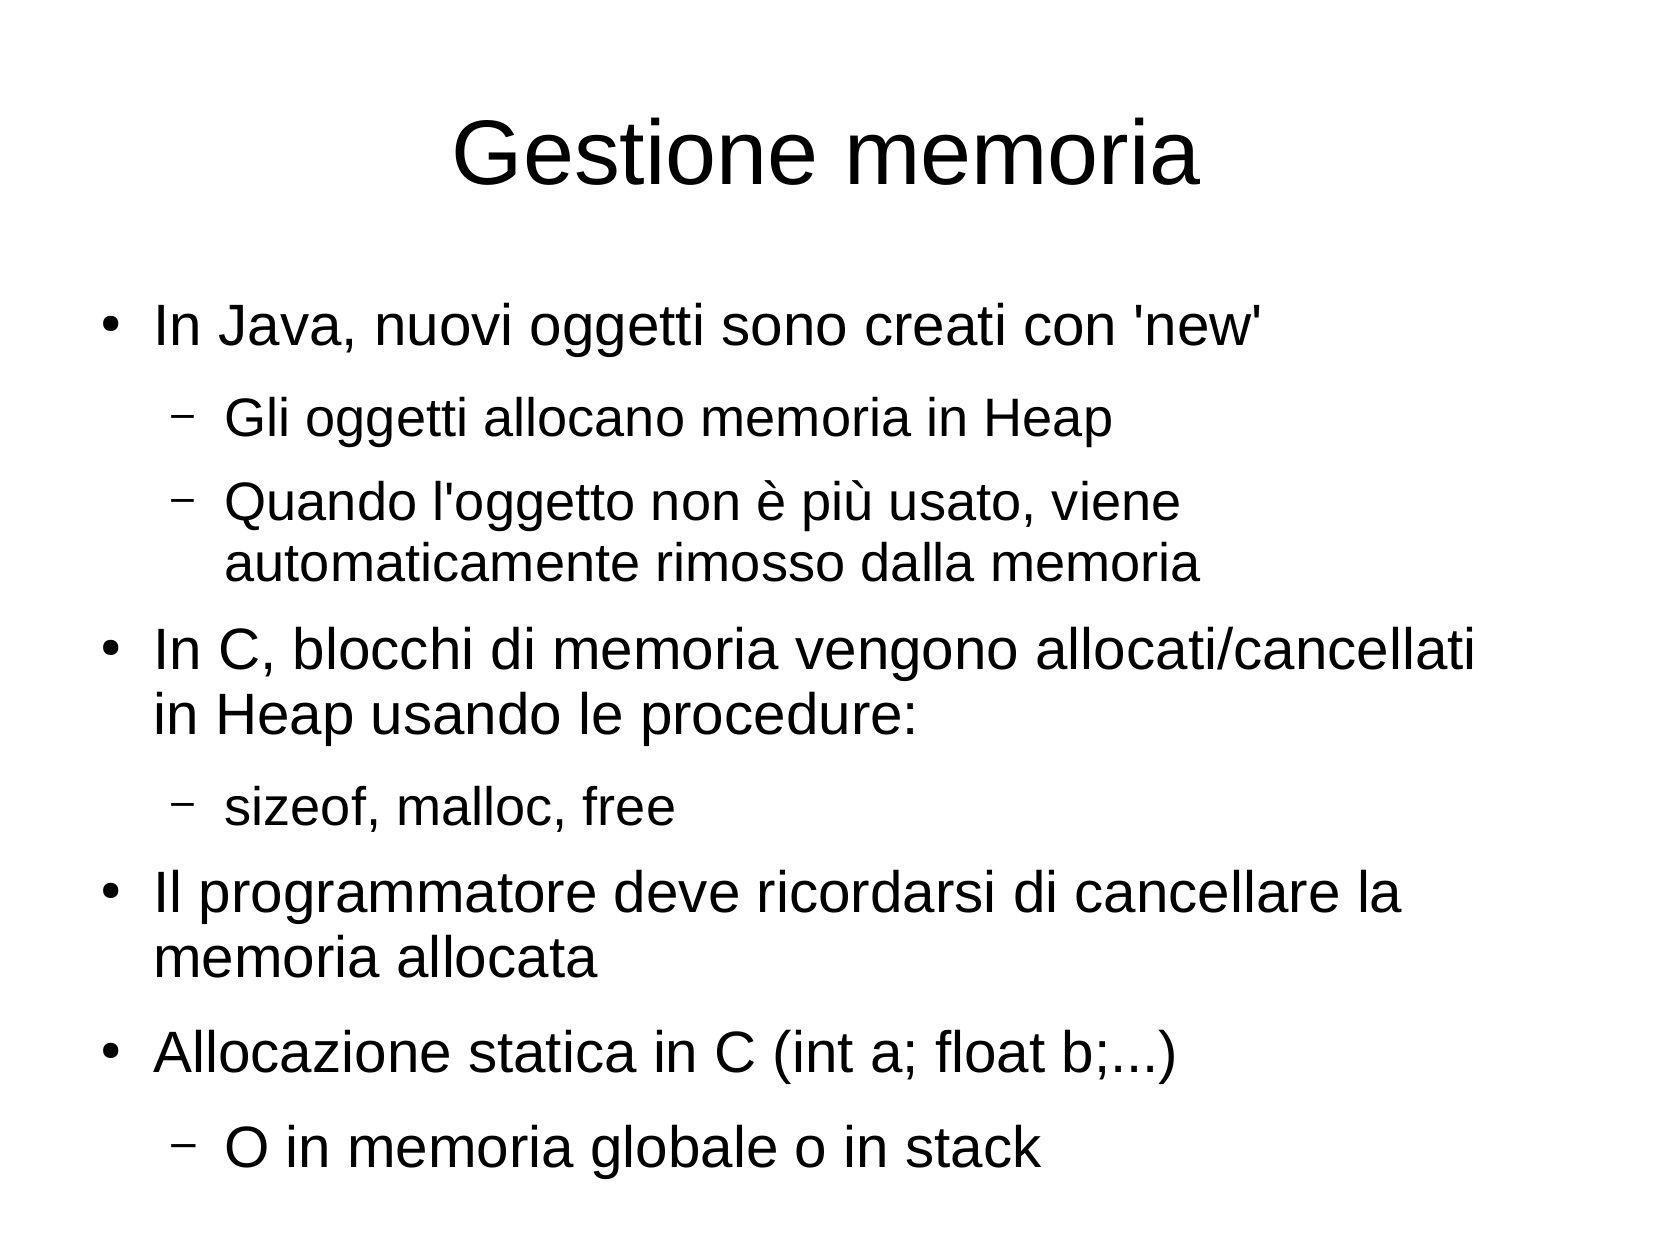

# Gestione memoria
In Java, nuovi oggetti sono creati con 'new'
Gli oggetti allocano memoria in Heap
Quando l'oggetto non è più usato, viene automaticamente rimosso dalla memoria
In C, blocchi di memoria vengono allocati/cancellati in Heap usando le procedure:
sizeof, malloc, free
Il programmatore deve ricordarsi di cancellare la memoria allocata
Allocazione statica in C (int a; float b;...)
O in memoria globale o in stack